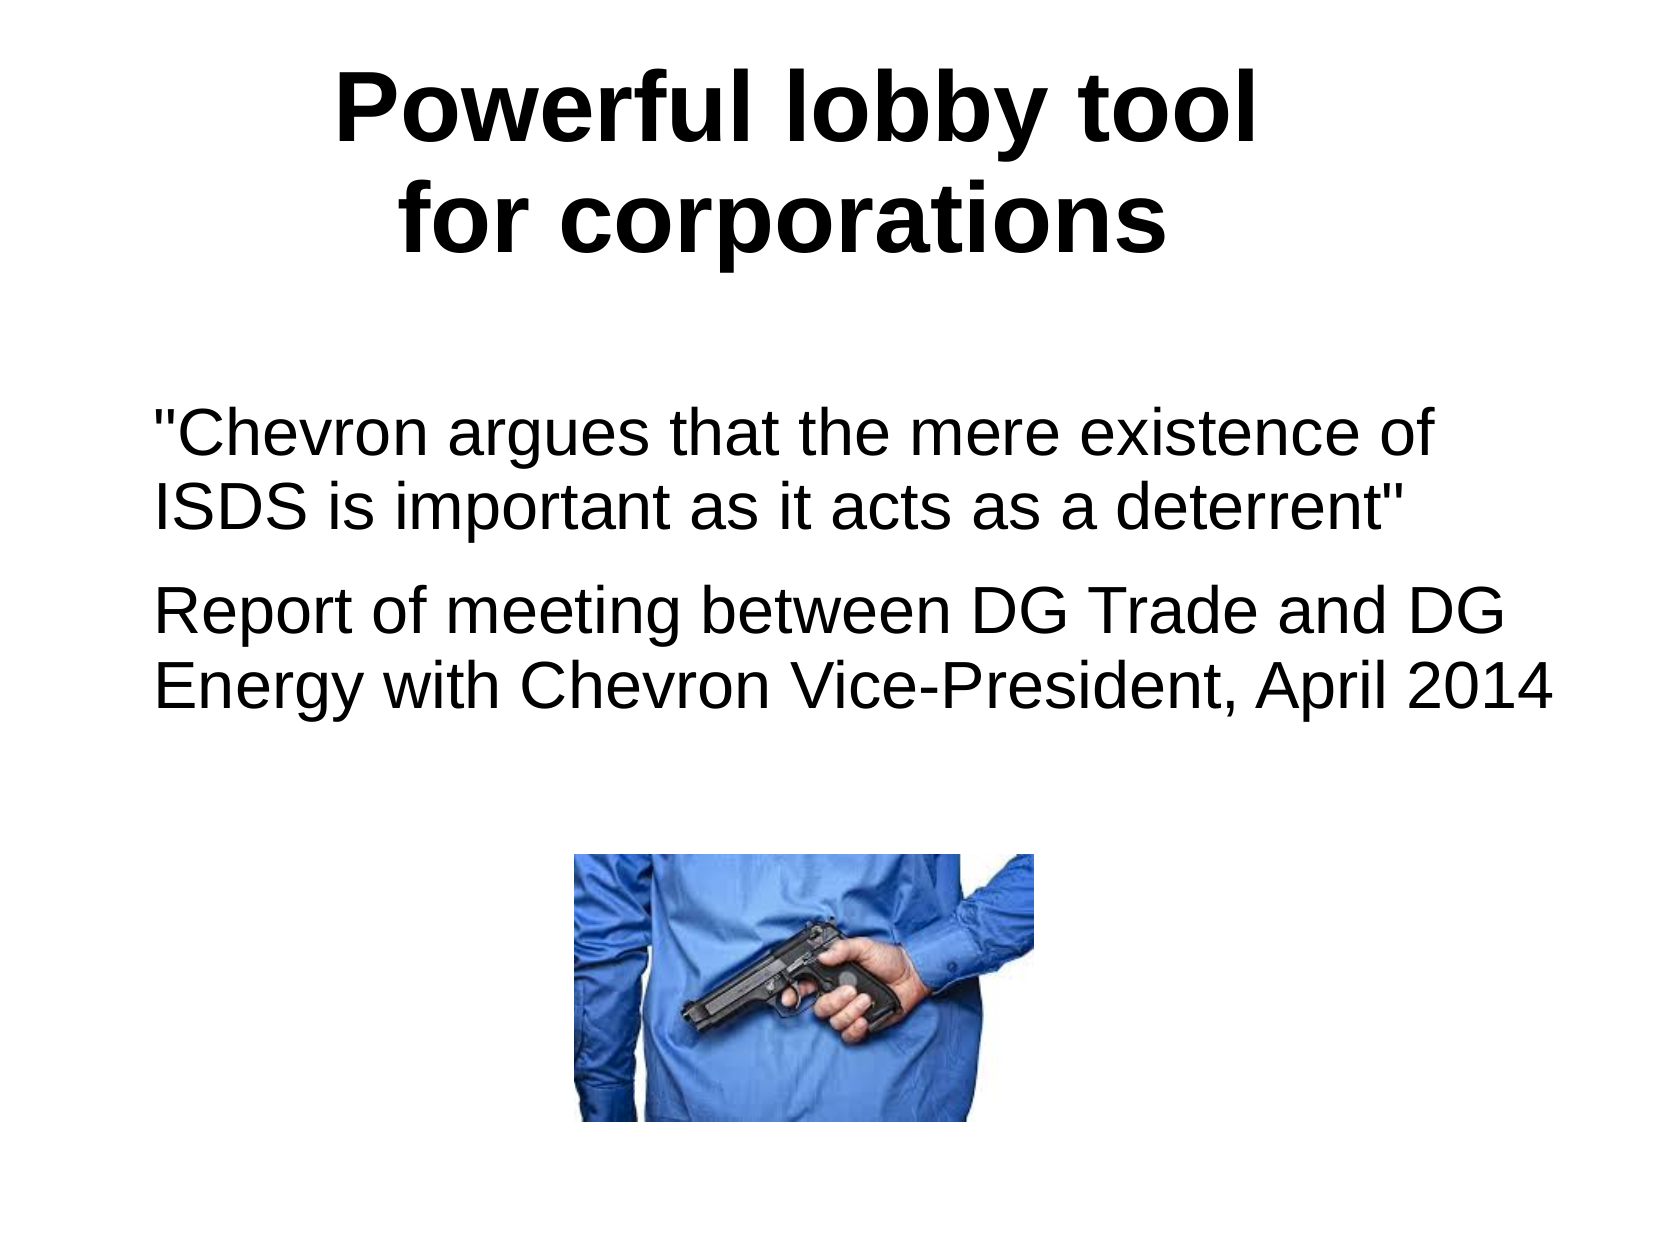

Powerful lobby tool for corporations
# "Chevron argues that the mere existence of ISDS is important as it acts as a deterrent"
Report of meeting between DG Trade and DG Energy with Chevron Vice-President, April 2014